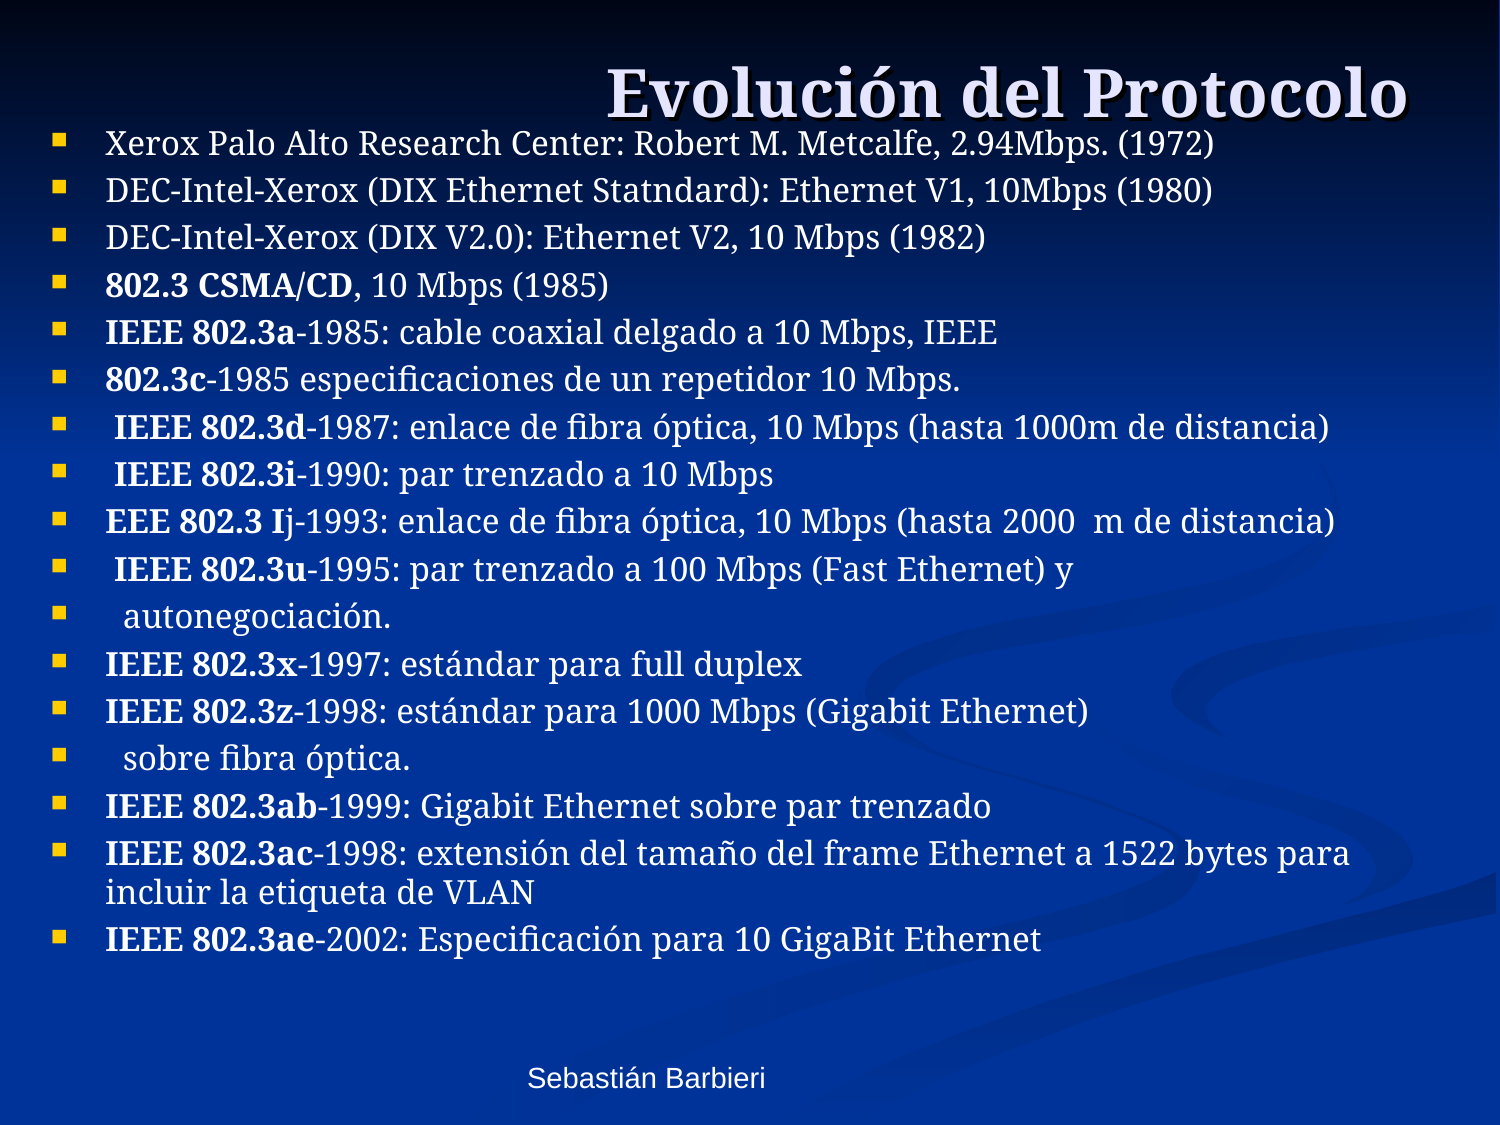

# Evolución del Protocolo
Xerox Palo Alto Research Center: Robert M. Metcalfe, 2.94Mbps. (1972)
DEC-Intel-Xerox (DIX Ethernet Statndard): Ethernet V1, 10Mbps (1980)
DEC-Intel-Xerox (DIX V2.0): Ethernet V2, 10 Mbps (1982)
802.3 CSMA/CD, 10 Mbps (1985)
IEEE 802.3a-1985: cable coaxial delgado a 10 Mbps, IEEE
802.3c-1985 especificaciones de un repetidor 10 Mbps.
 IEEE 802.3d-1987: enlace de fibra óptica, 10 Mbps (hasta 1000m de distancia)
 IEEE 802.3i-1990: par trenzado a 10 Mbps
EEE 802.3 Ij-1993: enlace de fibra óptica, 10 Mbps (hasta 2000 m de distancia)
 IEEE 802.3u-1995: par trenzado a 100 Mbps (Fast Ethernet) y
 autonegociación.
IEEE 802.3x-1997: estándar para full duplex
IEEE 802.3z-1998: estándar para 1000 Mbps (Gigabit Ethernet)
 sobre fibra óptica.
IEEE 802.3ab-1999: Gigabit Ethernet sobre par trenzado
IEEE 802.3ac-1998: extensión del tamaño del frame Ethernet a 1522 bytes para incluir la etiqueta de VLAN
IEEE 802.3ae-2002: Especificación para 10 GigaBit Ethernet